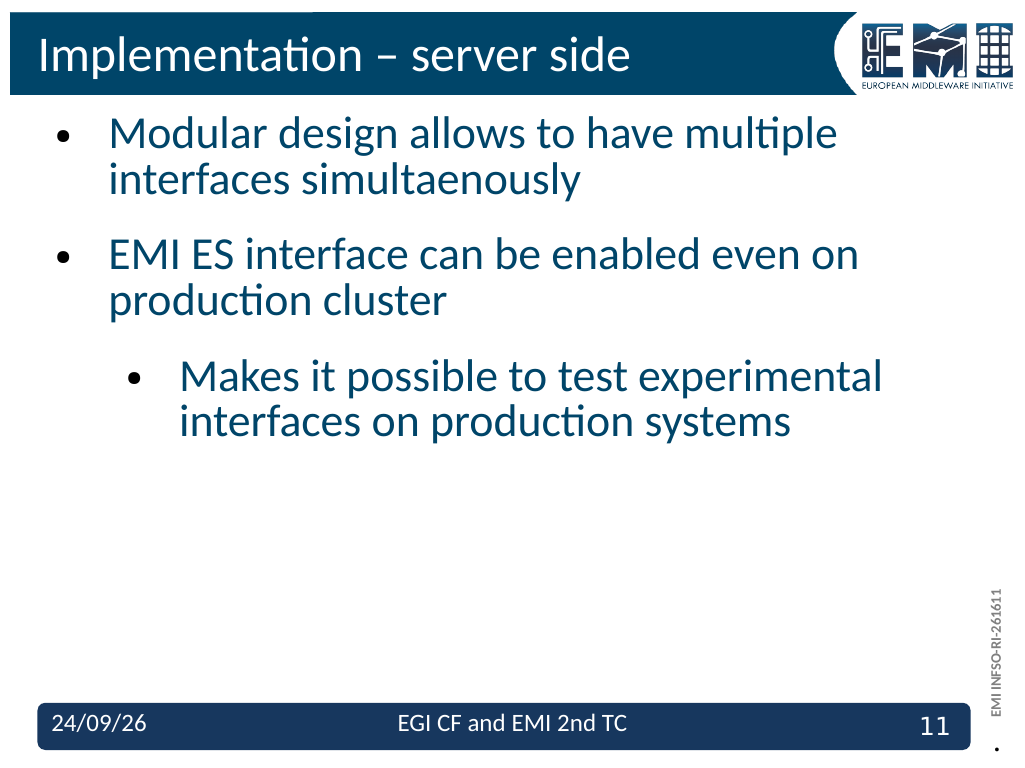

# Implementation – server side
Modular design allows to have multiple interfaces simultaenously
EMI ES interface can be enabled even on production cluster
Makes it possible to test experimental interfaces on production systems
EGI CF and EMI 2nd TC
11